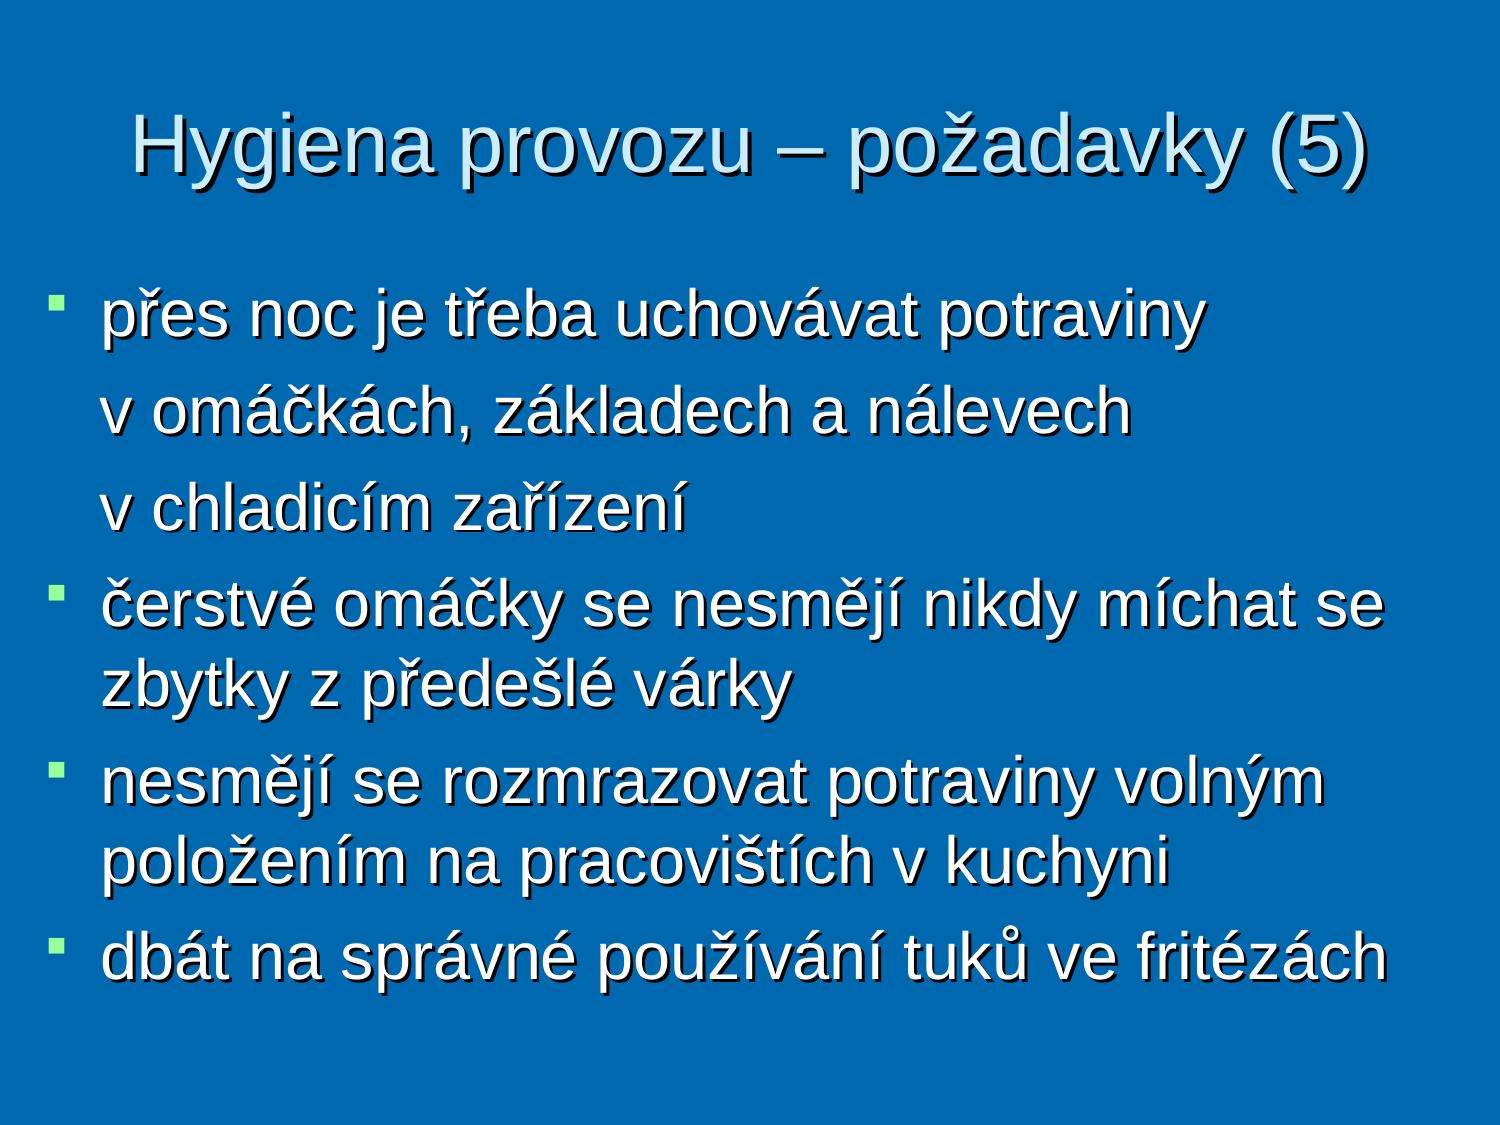

# Hygiena provozu – požadavky (5)
přes noc je třeba uchovávat potraviny
 v omáčkách, základech a nálevech
 v chladicím zařízení
čerstvé omáčky se nesmějí nikdy míchat se zbytky z předešlé várky
nesmějí se rozmrazovat potraviny volným položením na pracovištích v kuchyni
dbát na správné používání tuků ve fritézách